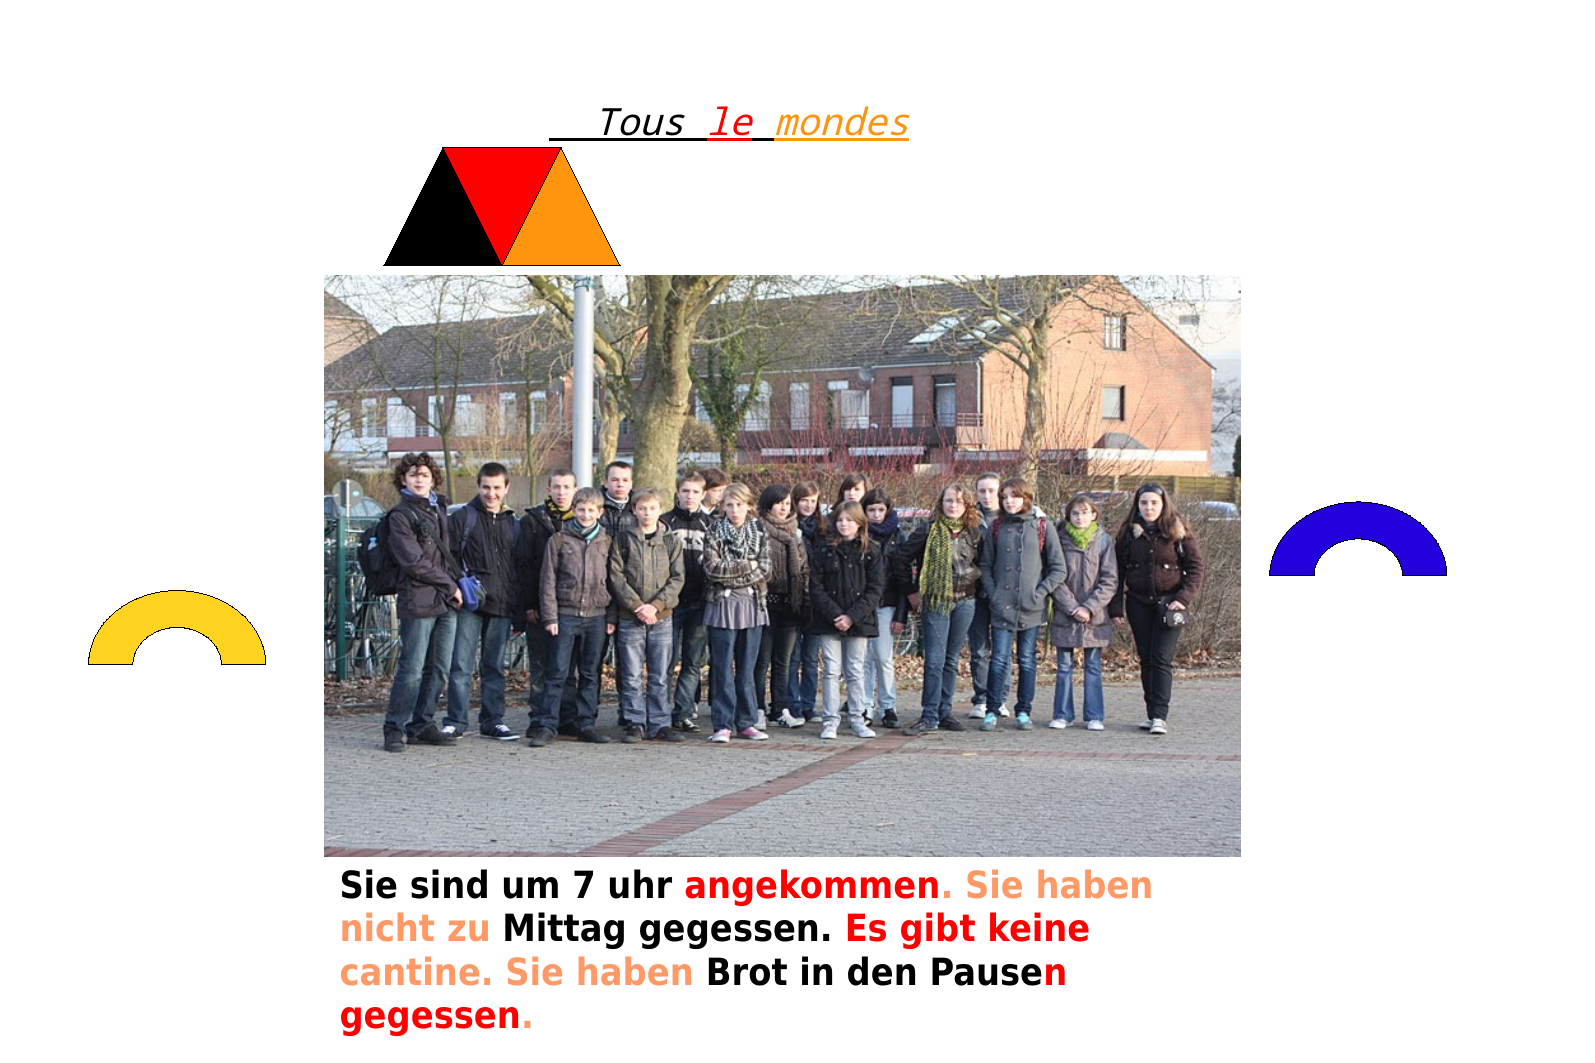

Tous le mondes
Sie sind um 7 uhr angekommen. Sie haben nicht zu Mittag gegessen. Es gibt keine cantine. Sie haben Brot in den Pausen gegessen.